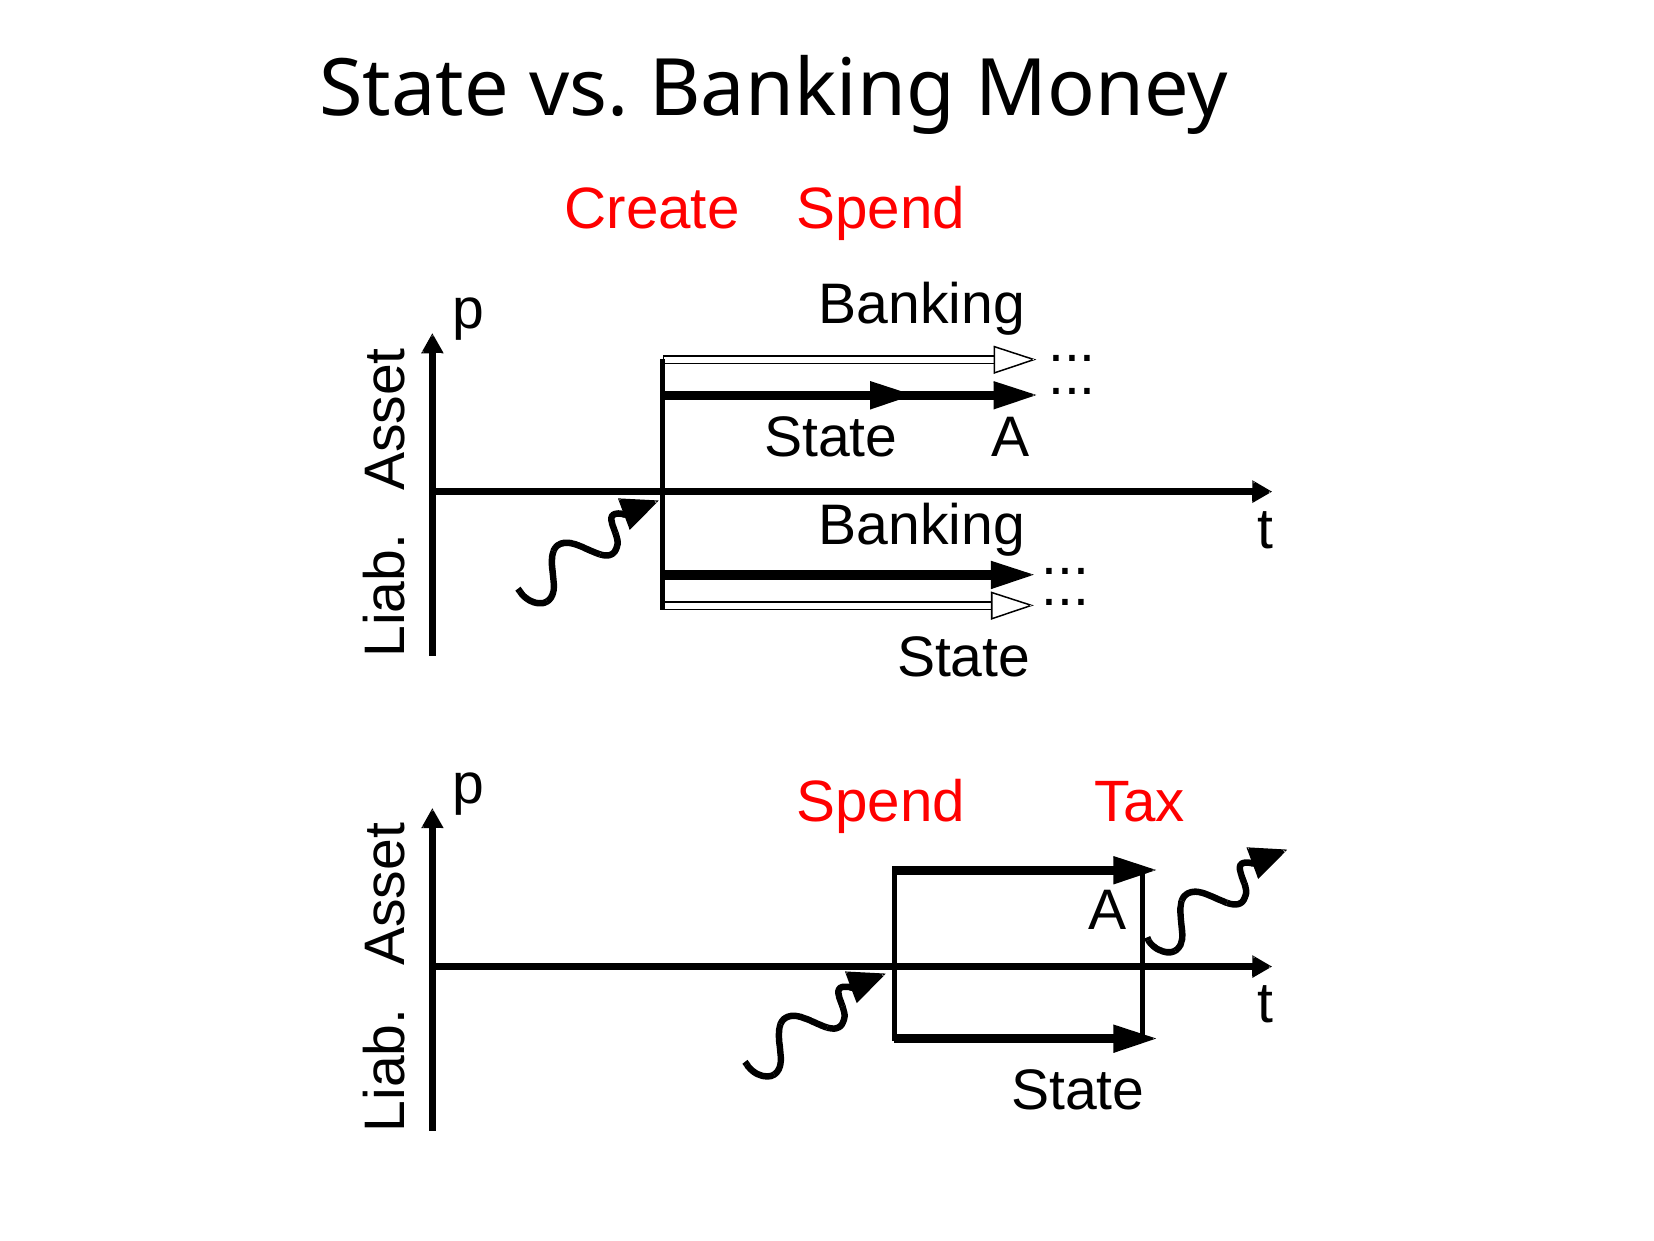

State vs. Banking Money
Create
Spend
Banking
p
...
...
Asset
State
A
Banking
t
...
...
Liab.
State
p
Spend
Tax
Asset
A
t
Liab.
State